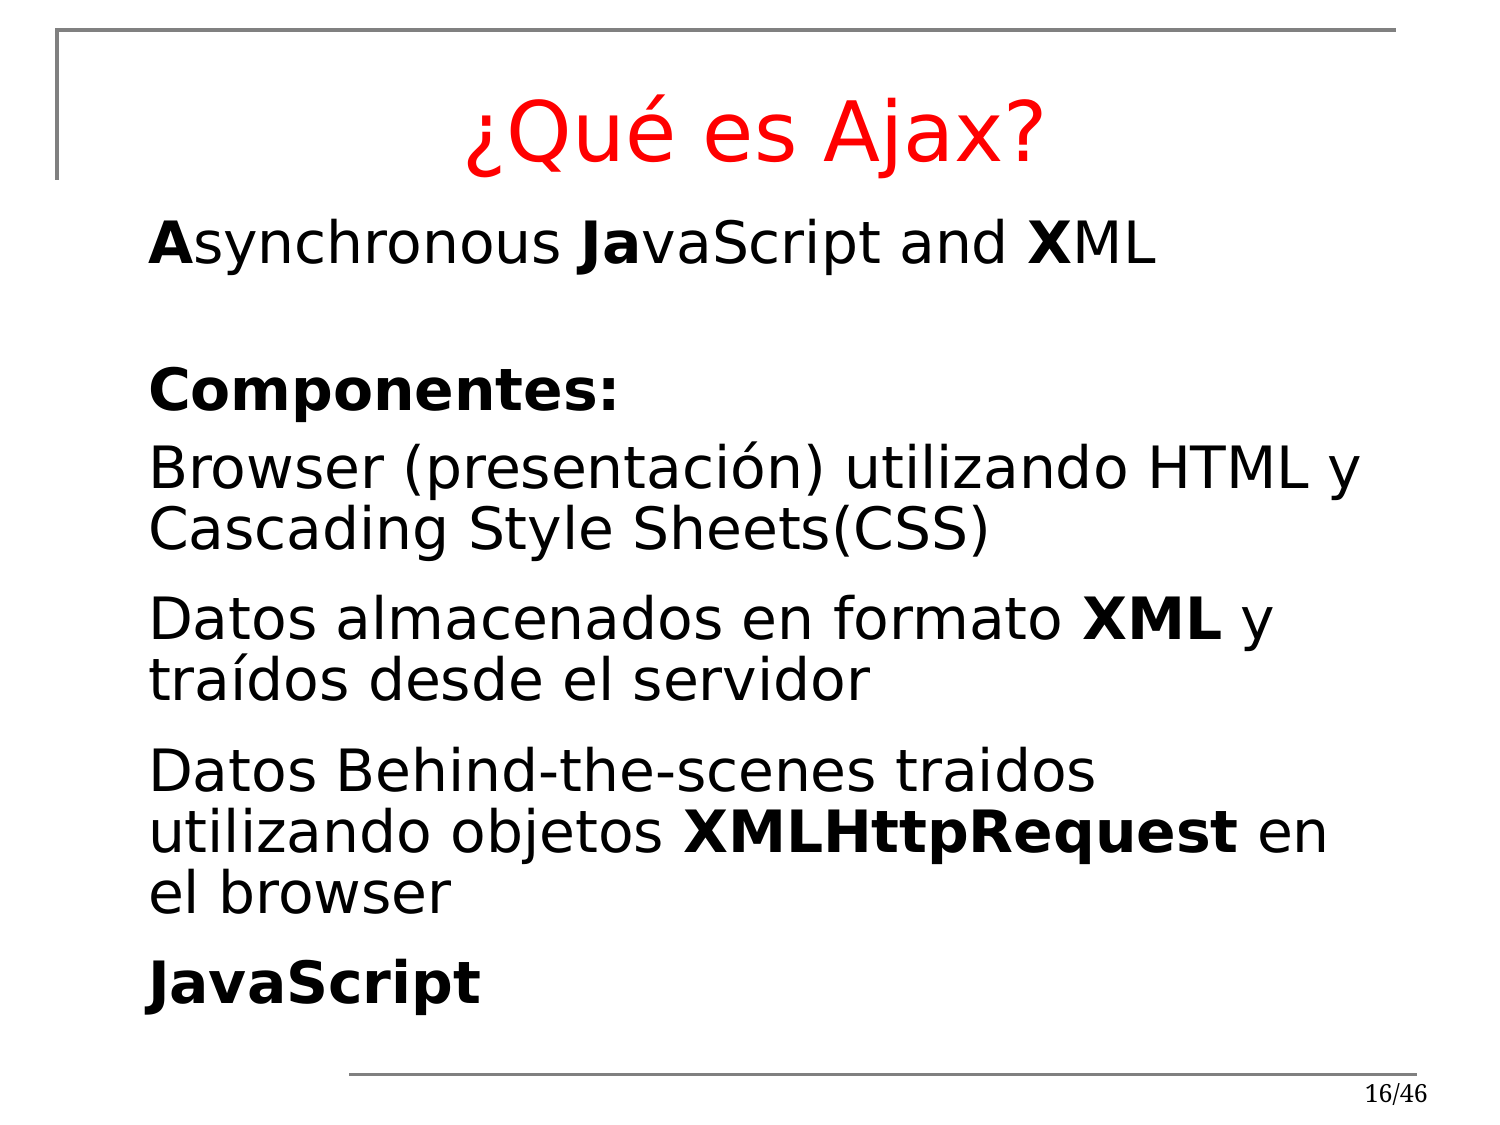

# ¿Qué es Ajax?
Asynchronous JavaScript and XML
Componentes:
Browser (presentación) utilizando HTML y Cascading Style Sheets(CSS)
Datos almacenados en formato XML y traídos desde el servidor
Datos Behind-the-scenes traidos utilizando objetos XMLHttpRequest en el browser
JavaScript